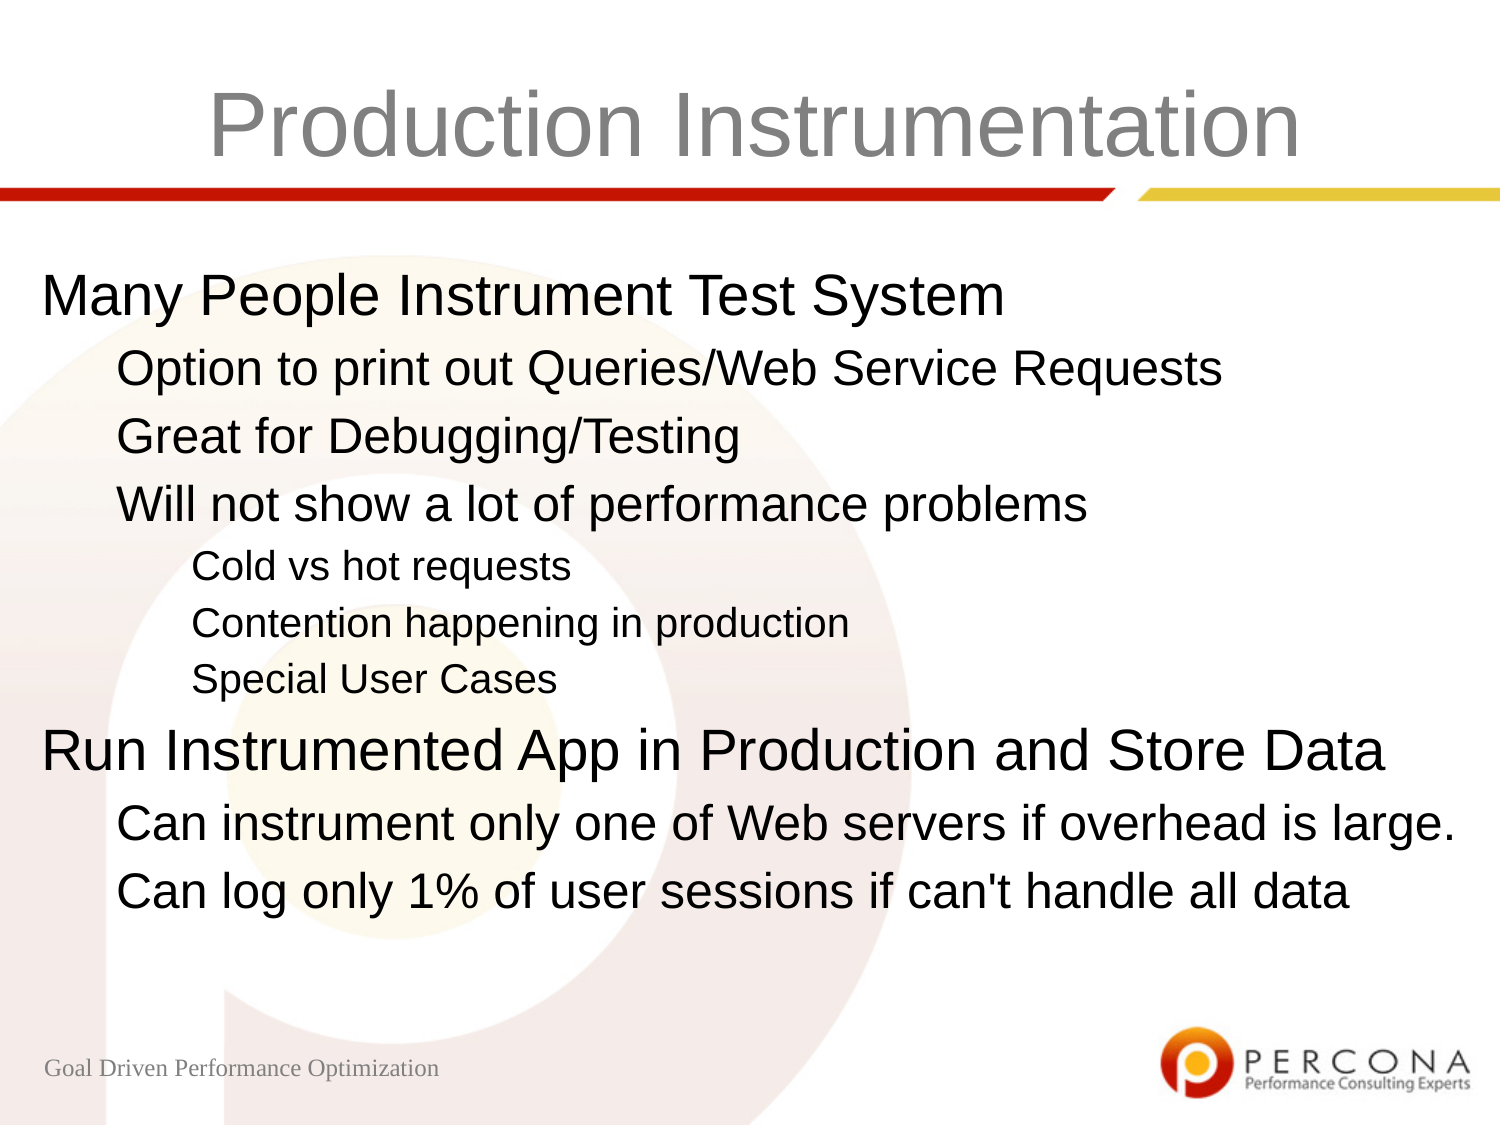

# Production Instrumentation
Many People Instrument Test System
Option to print out Queries/Web Service Requests
Great for Debugging/Testing
Will not show a lot of performance problems
Cold vs hot requests
Contention happening in production
Special User Cases
Run Instrumented App in Production and Store Data
Can instrument only one of Web servers if overhead is large.
Can log only 1% of user sessions if can't handle all data